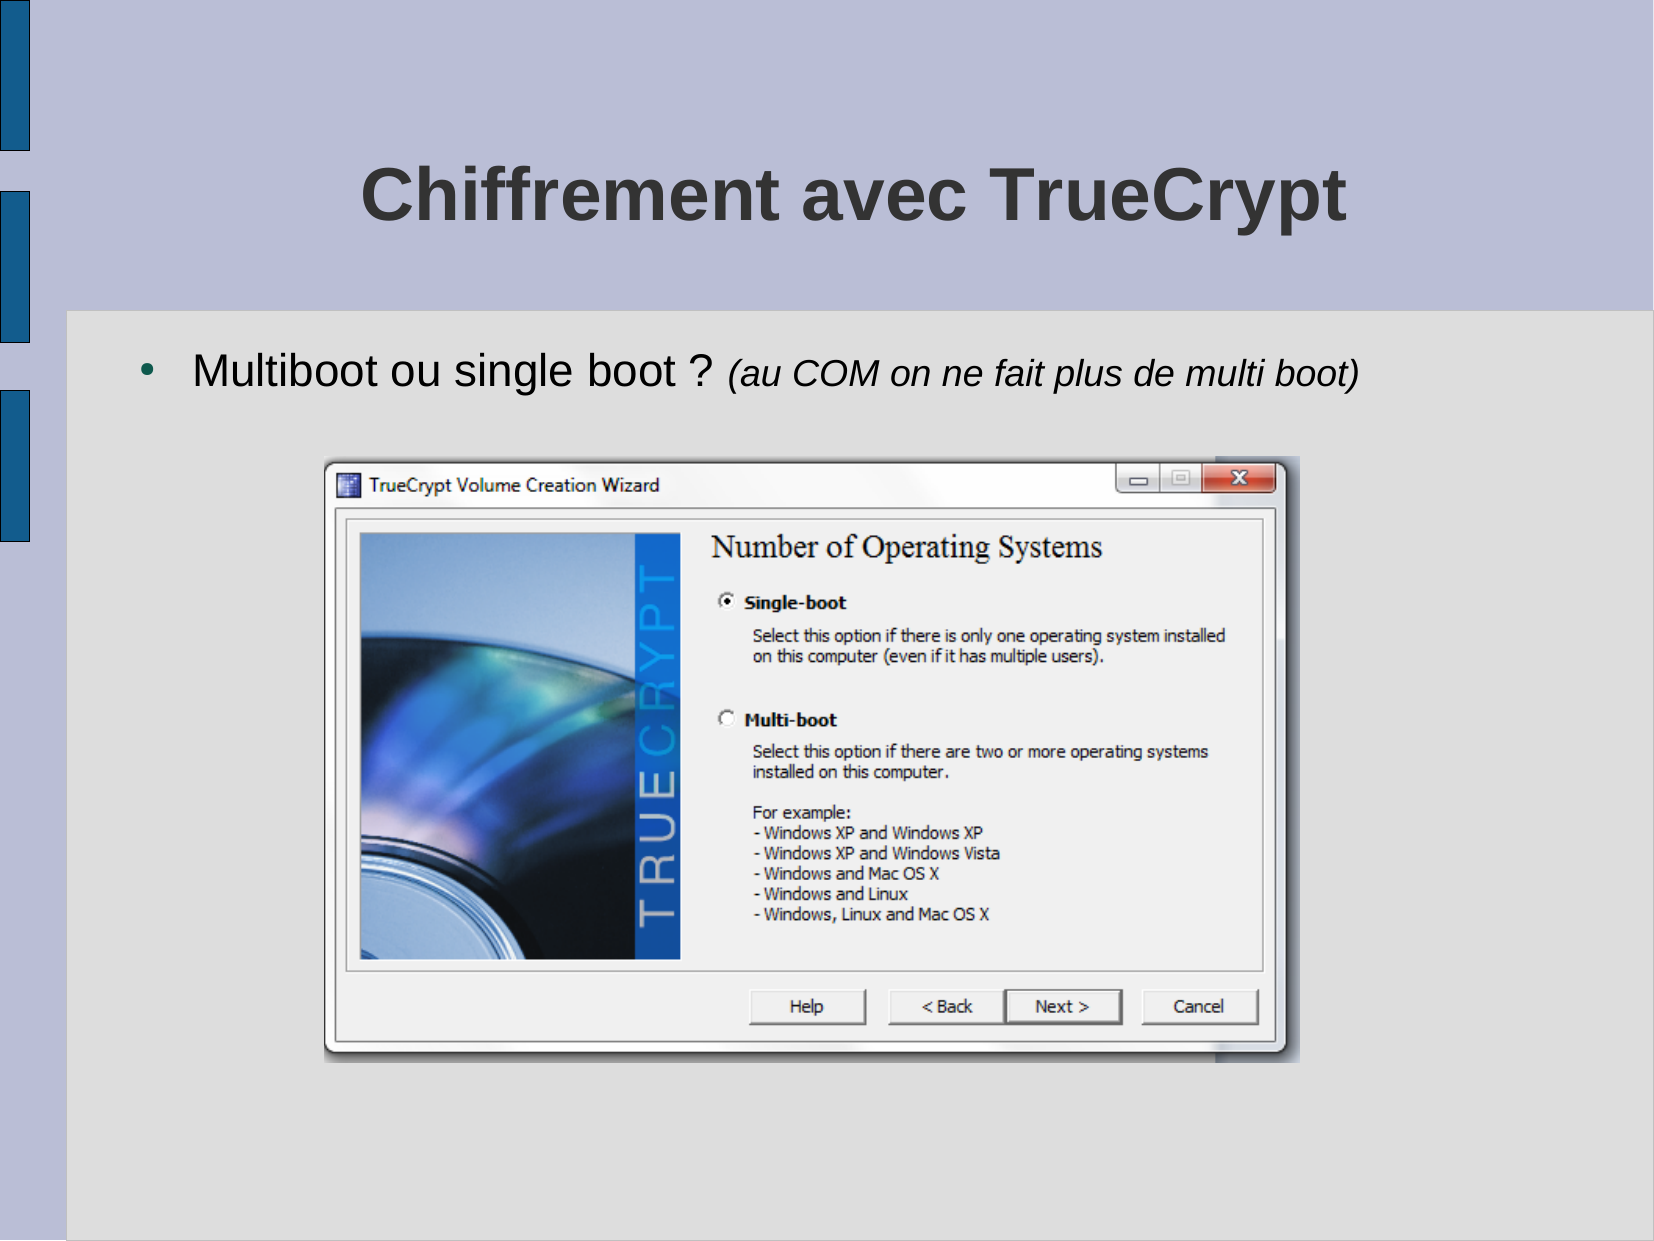

# Chiffrement avec TrueCrypt
Multiboot ou single boot ? (au COM on ne fait plus de multi boot)